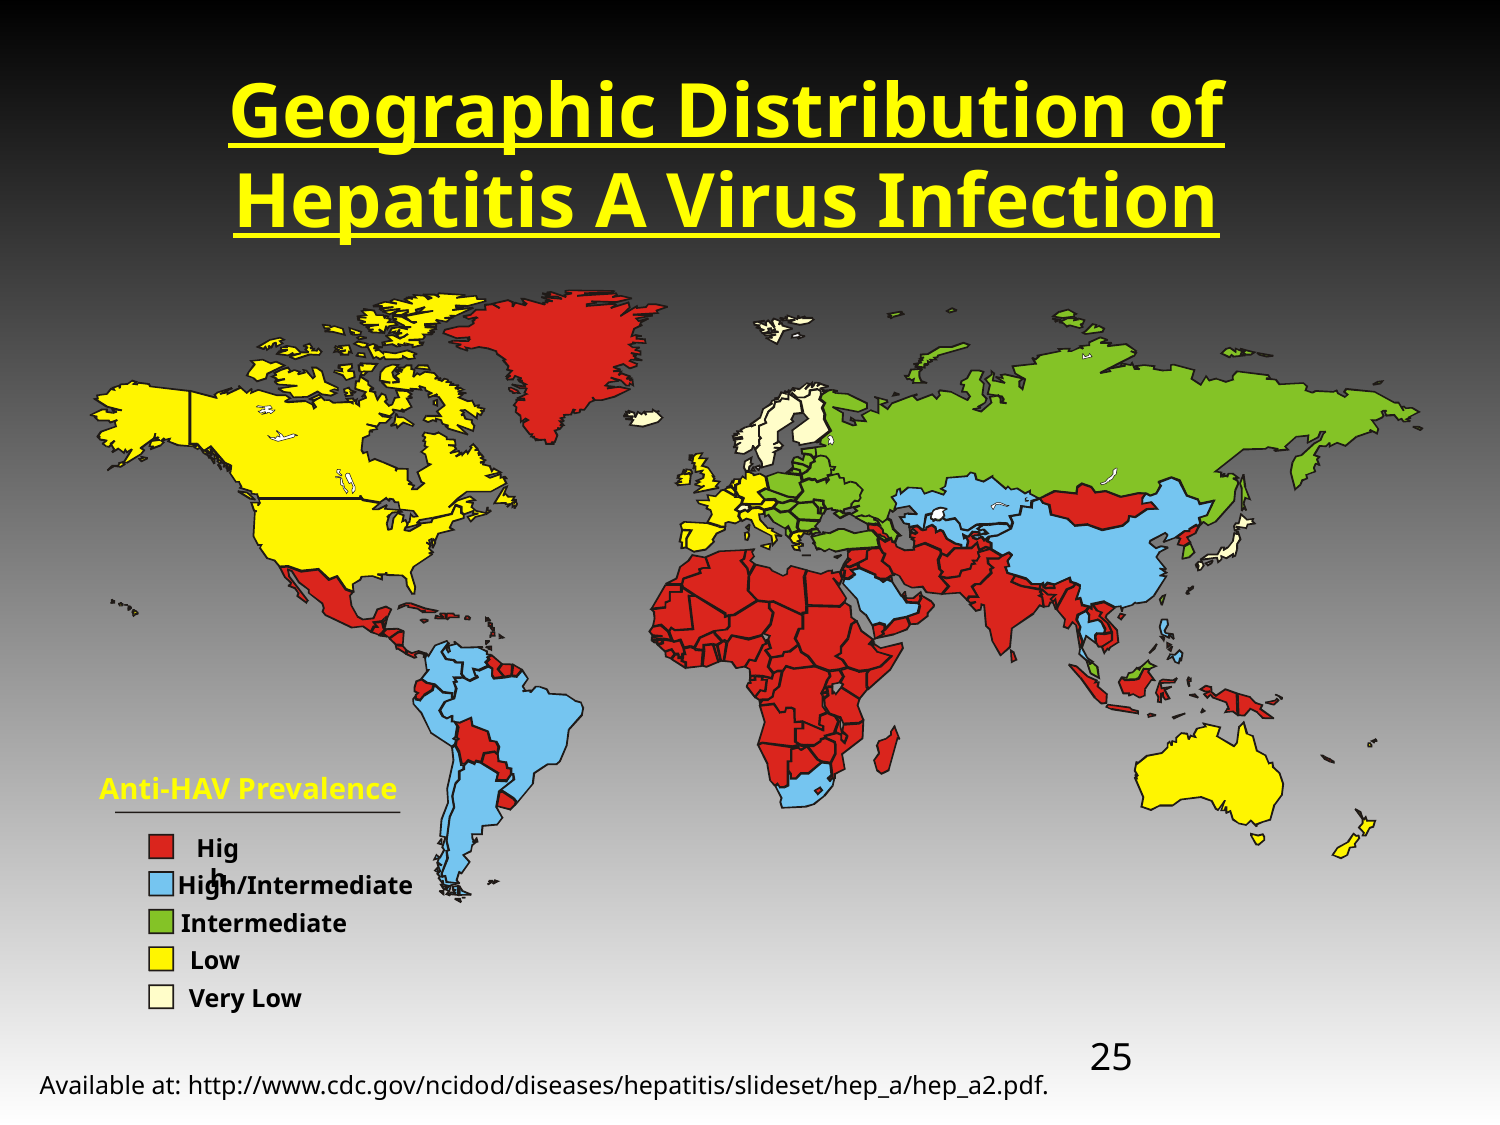

# Geographic Distribution of Hepatitis A Virus Infection
Anti-HAV Prevalence
High
High/Intermediate
Intermediate
Low
Very Low
Available at: http://www.cdc.gov/ncidod/diseases/hepatitis/slideset/hep_a/hep_a2.pdf.